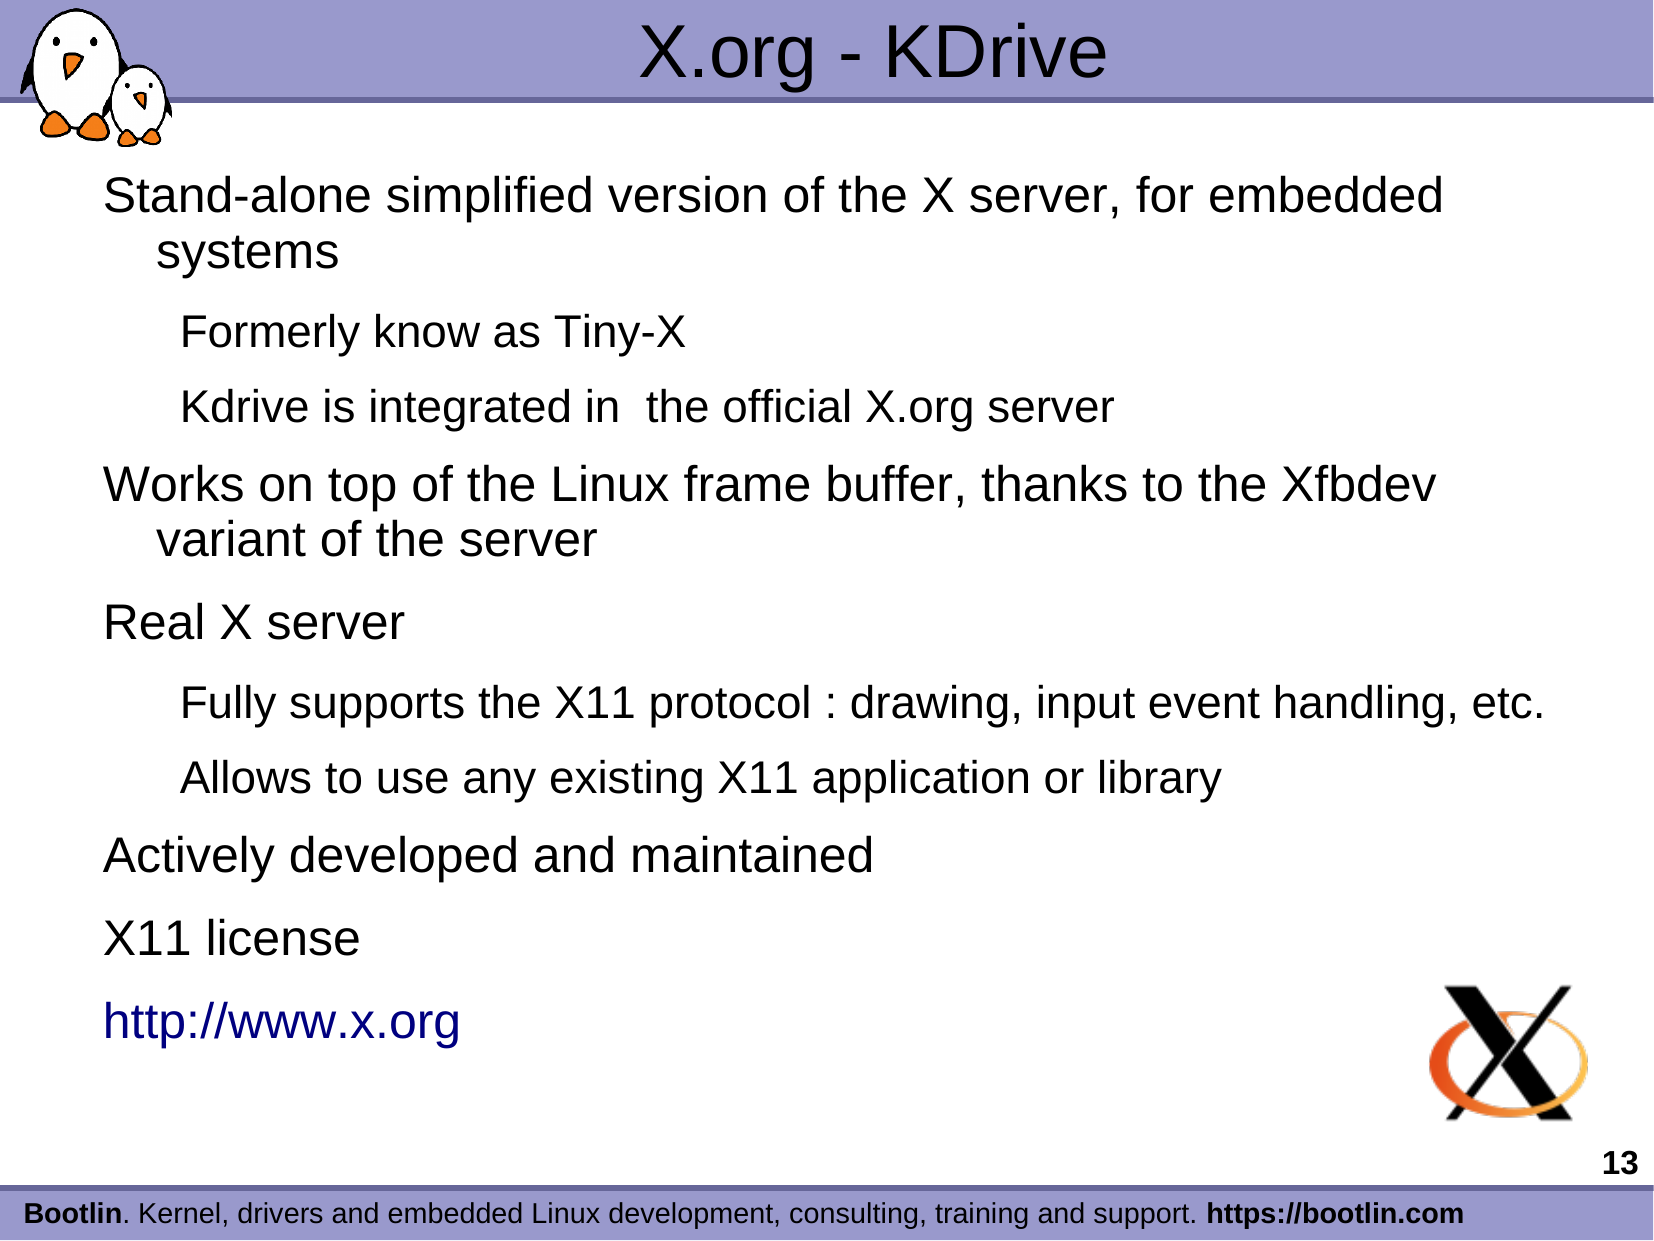

# X.org - KDrive
Stand-alone simplified version of the X server, for embedded systems
Formerly know as Tiny-X
Kdrive is integrated in the official X.org server
Works on top of the Linux frame buffer, thanks to the Xfbdev variant of the server
Real X server
Fully supports the X11 protocol : drawing, input event handling, etc.
Allows to use any existing X11 application or library
Actively developed and maintained
X11 license
http://www.x.org